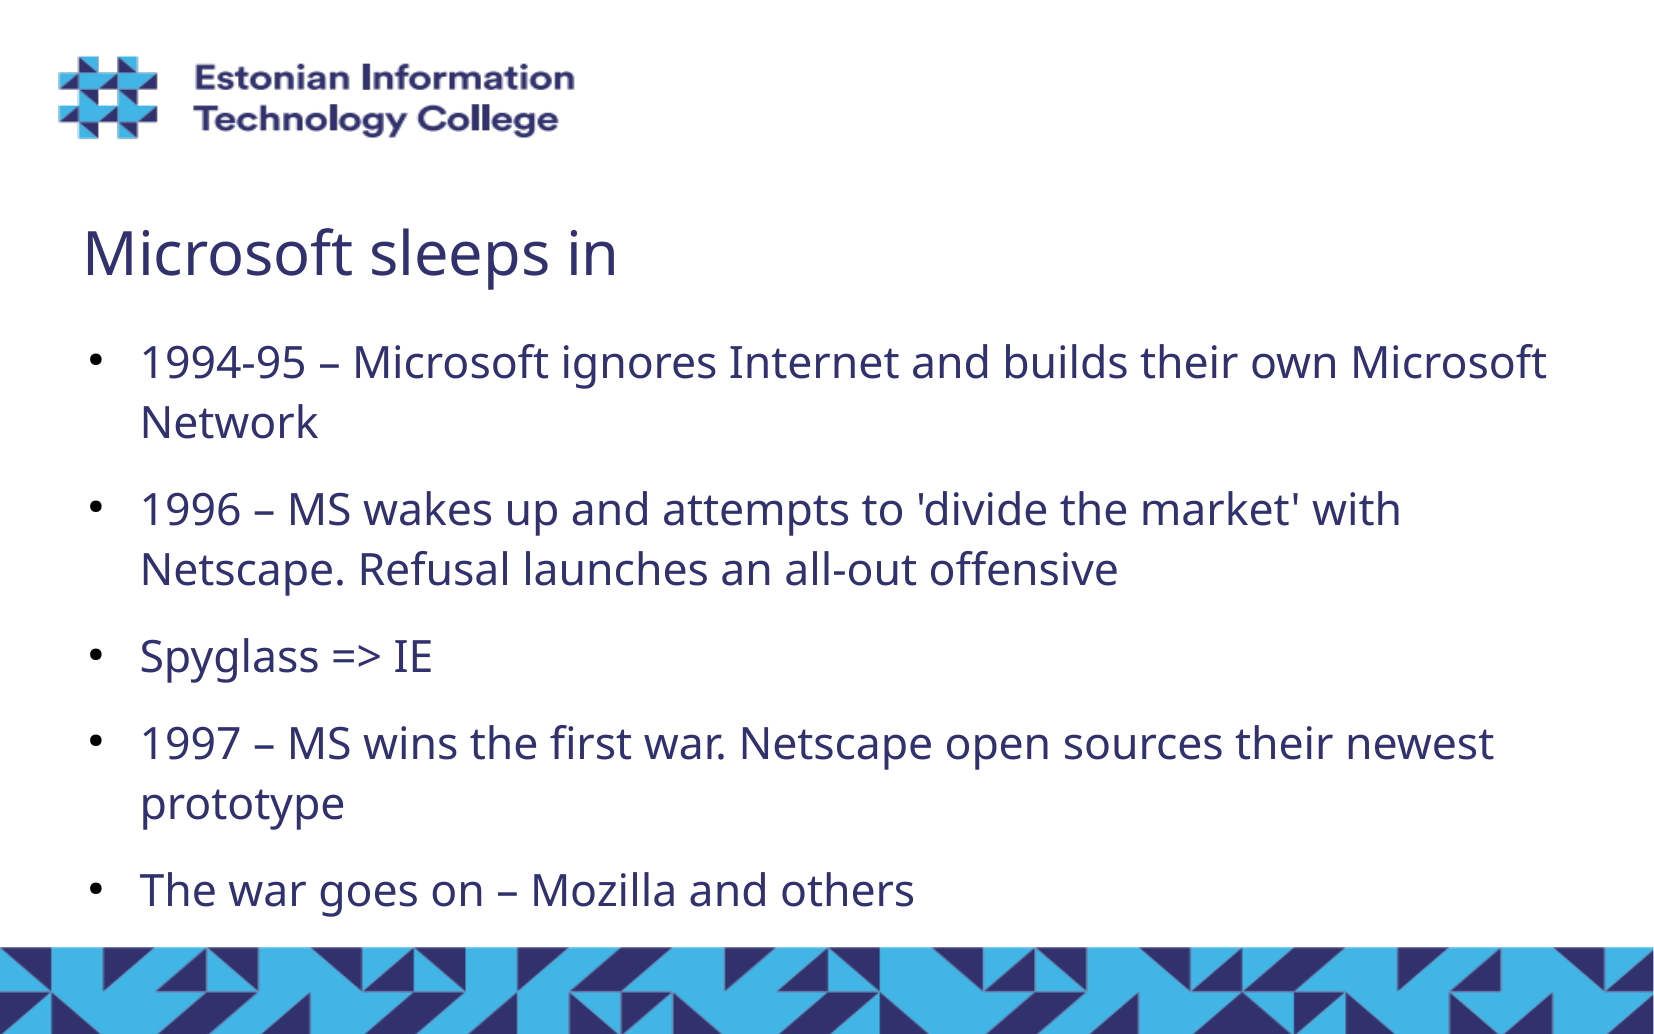

# Microsoft sleeps in
1994-95 – Microsoft ignores Internet and builds their own Microsoft Network
1996 – MS wakes up and attempts to 'divide the market' with Netscape. Refusal launches an all-out offensive
Spyglass => IE
1997 – MS wins the first war. Netscape open sources their newest prototype
The war goes on – Mozilla and others